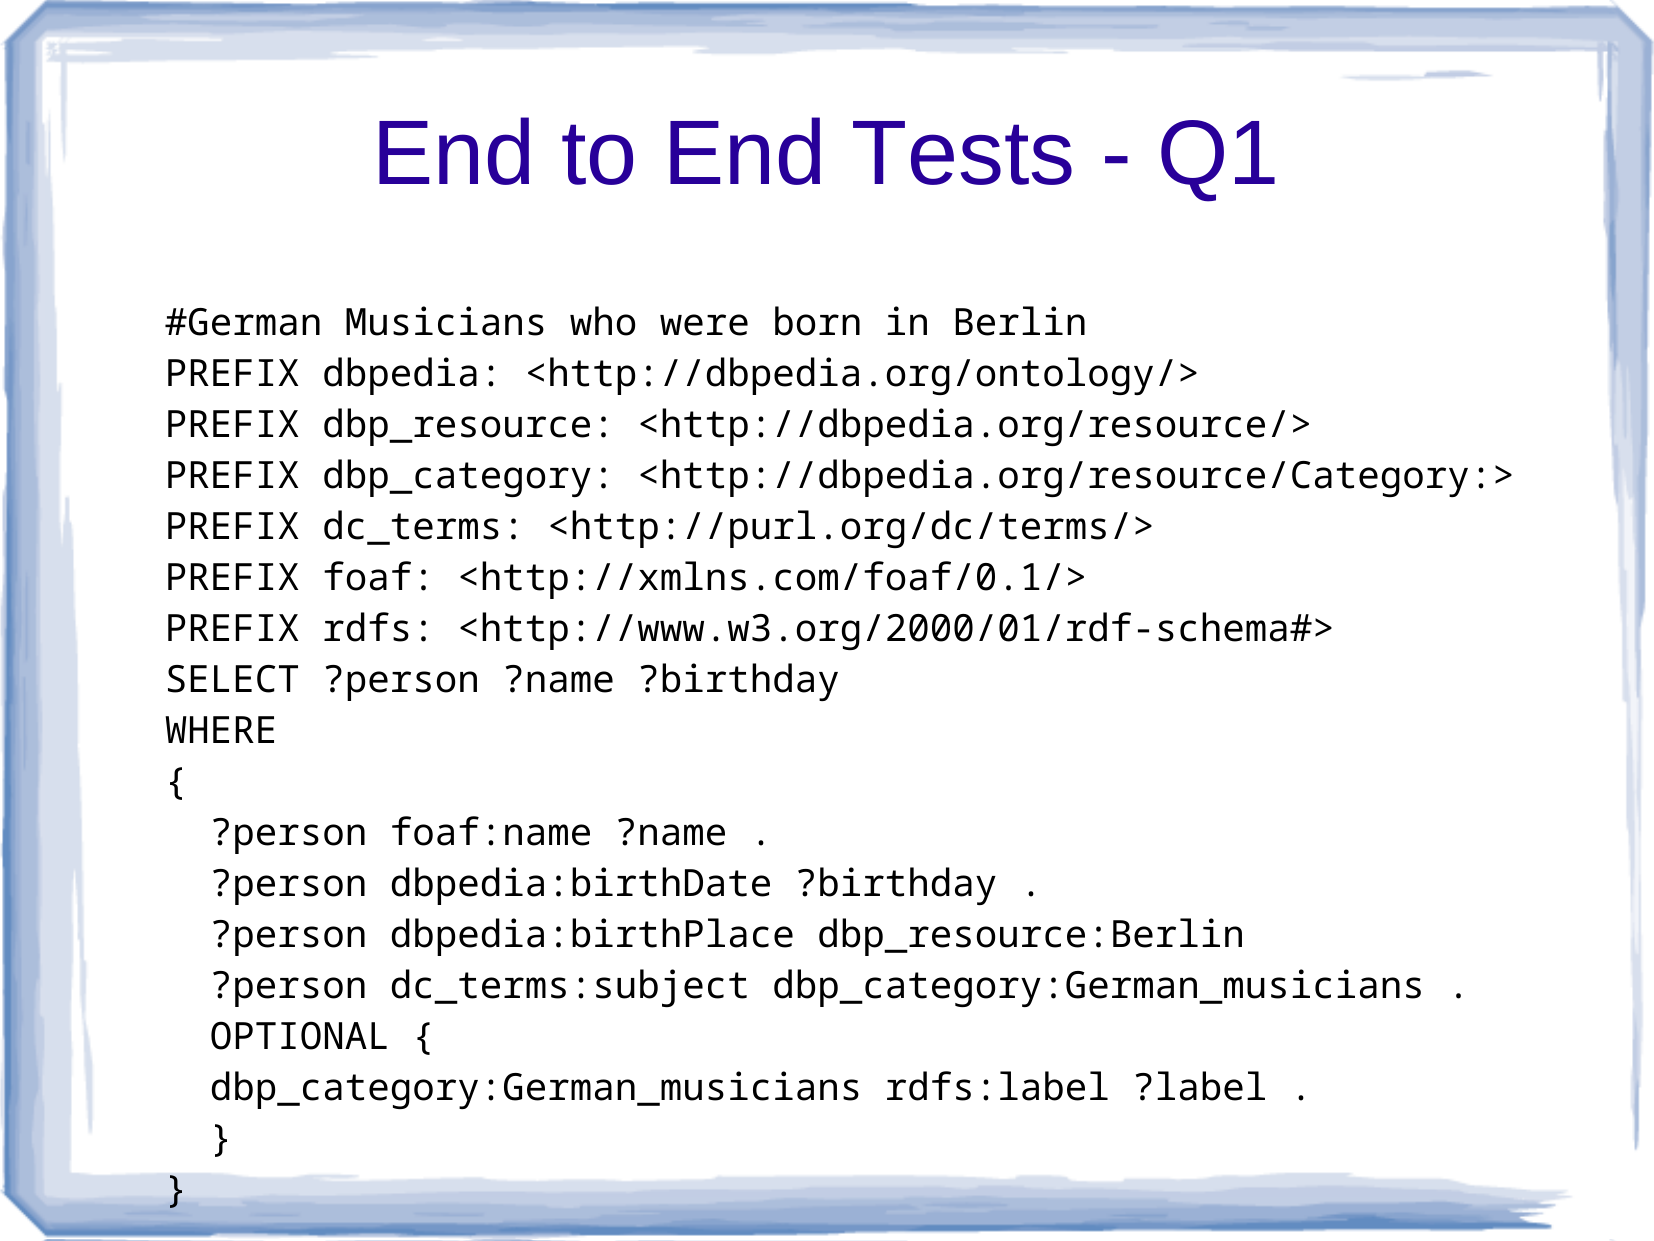

# End to End Tests - Q1
#German Musicians who were born in Berlin
PREFIX dbpedia: <http://dbpedia.org/ontology/>
PREFIX dbp_resource: <http://dbpedia.org/resource/>
PREFIX dbp_category: <http://dbpedia.org/resource/Category:>
PREFIX dc_terms: <http://purl.org/dc/terms/>
PREFIX foaf: <http://xmlns.com/foaf/0.1/>
PREFIX rdfs: <http://www.w3.org/2000/01/rdf-schema#>
SELECT ?person ?name ?birthday
WHERE
{
 ?person foaf:name ?name .
 ?person dbpedia:birthDate ?birthday .
 ?person dbpedia:birthPlace dbp_resource:Berlin
 ?person dc_terms:subject dbp_category:German_musicians .
 OPTIONAL {
 dbp_category:German_musicians rdfs:label ?label .
 }
}